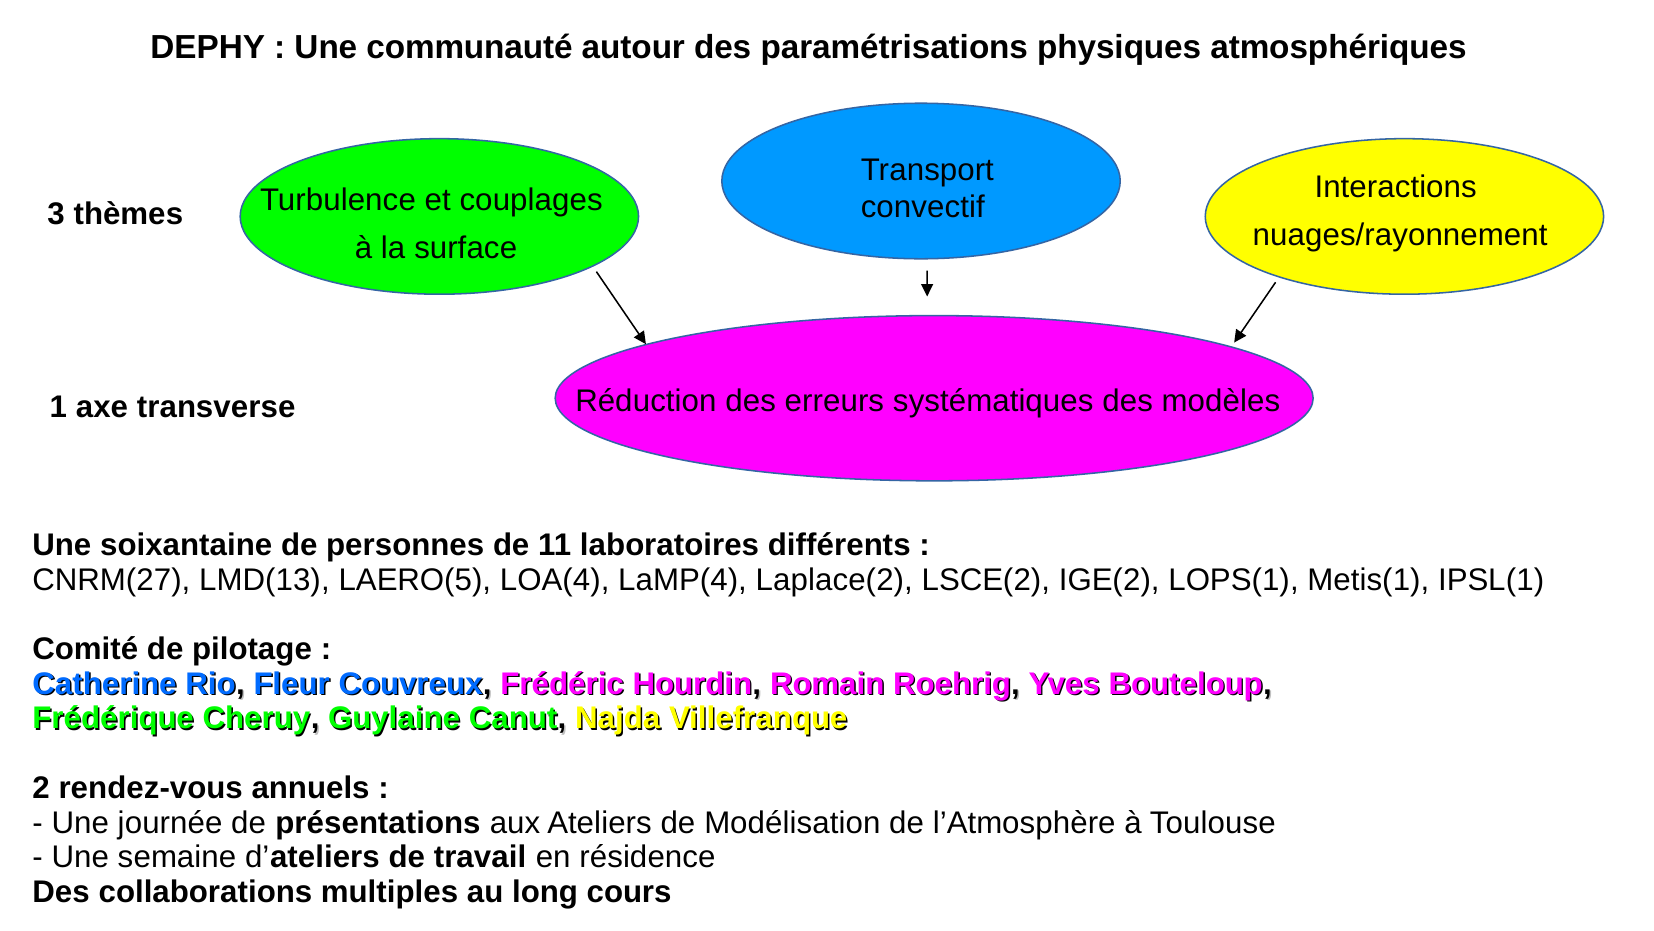

DEPHY : Une communauté autour des paramétrisations physiques atmosphériques
Transport convectif
Interactions
nuages/rayonnement
Turbulence et couplages
 à la surface
3 thèmes
Réduction des erreurs systématiques des modèles
1 axe transverse
Une soixantaine de personnes de 11 laboratoires différents :
CNRM(27), LMD(13), LAERO(5), LOA(4), LaMP(4), Laplace(2), LSCE(2), IGE(2), LOPS(1), Metis(1), IPSL(1)
Comité de pilotage :
Catherine Rio, Fleur Couvreux, Frédéric Hourdin, Romain Roehrig, Yves Bouteloup,
Frédérique Cheruy, Guylaine Canut, Najda Villefranque
2 rendez-vous annuels :
- Une journée de présentations aux Ateliers de Modélisation de l’Atmosphère à Toulouse
- Une semaine d’ateliers de travail en résidence
Des collaborations multiples au long cours